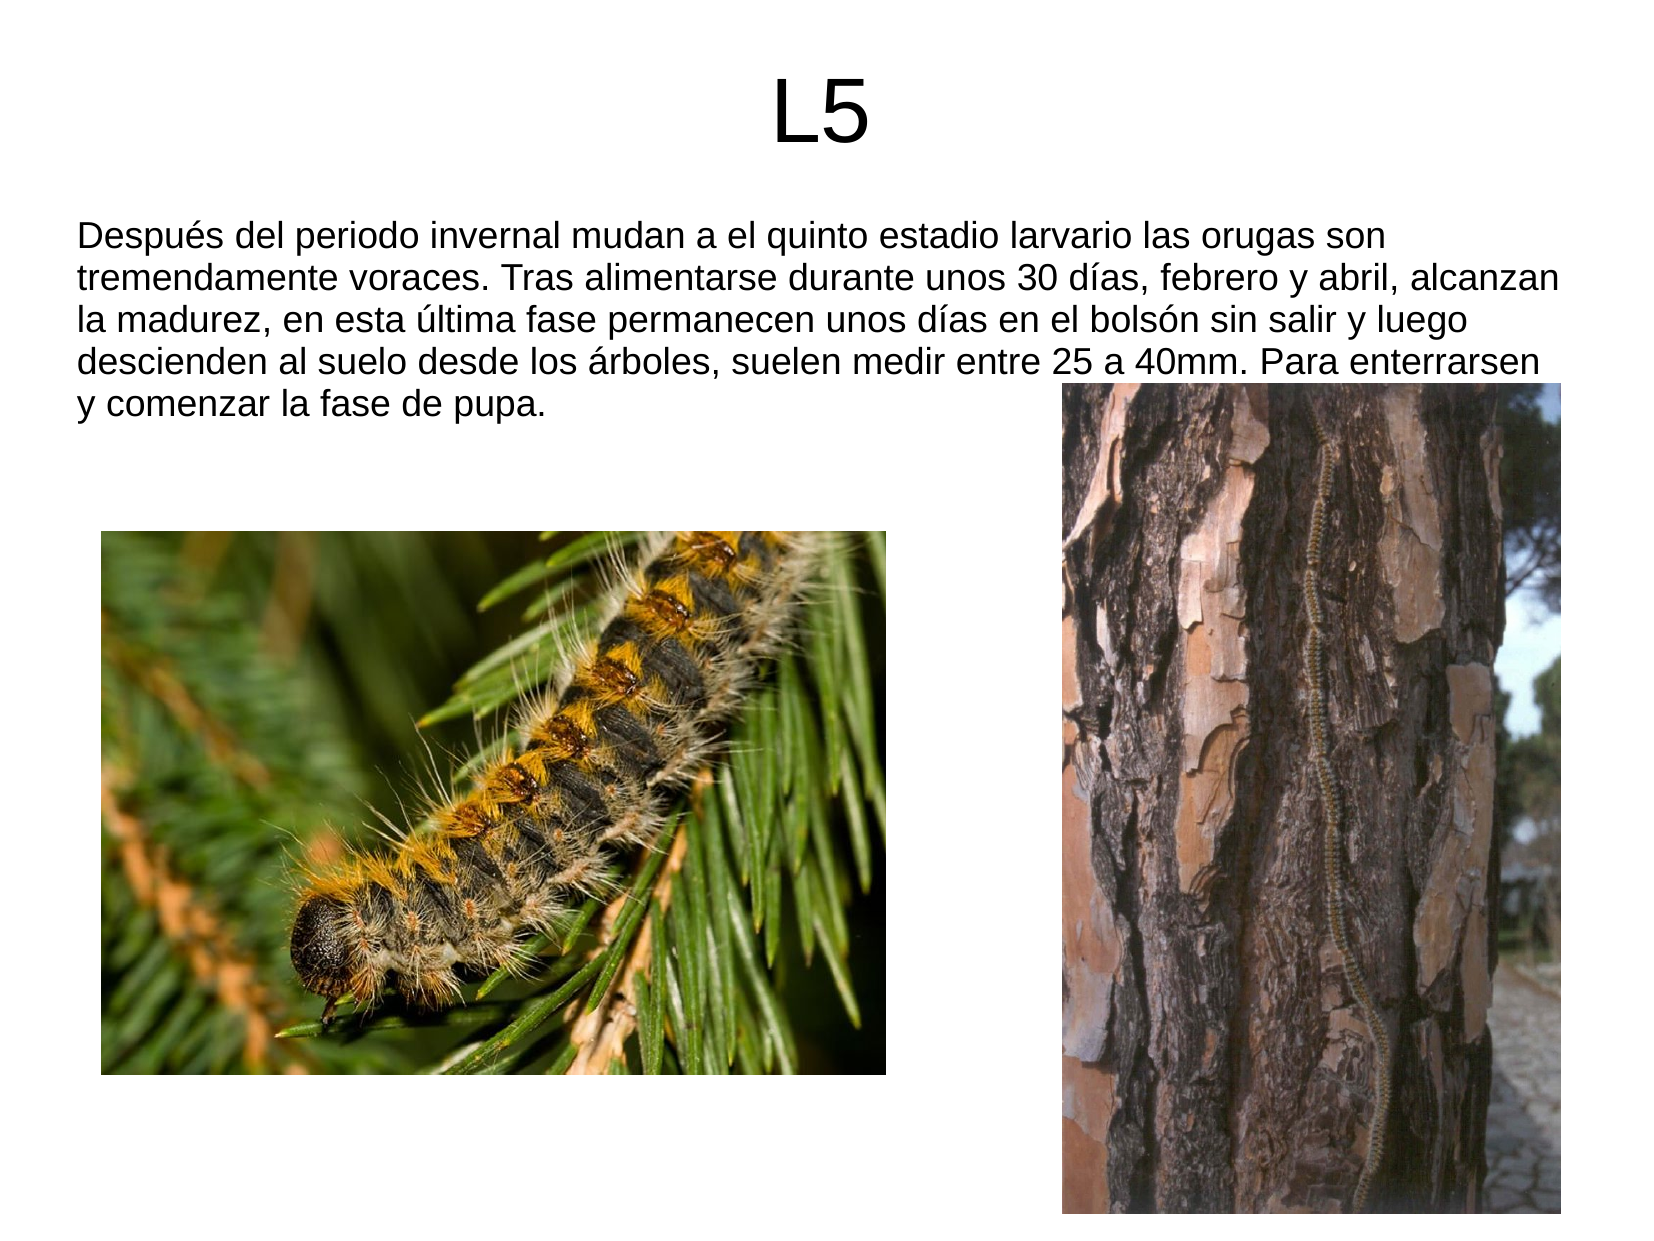

# L5
Después del periodo invernal mudan a el quinto estadio larvario las orugas son tremendamente voraces. Tras alimentarse durante unos 30 días, febrero y abril, alcanzan la madurez, en esta última fase permanecen unos días en el bolsón sin salir y luego descienden al suelo desde los árboles, suelen medir entre 25 a 40mm. Para enterrarsen y comenzar la fase de pupa.